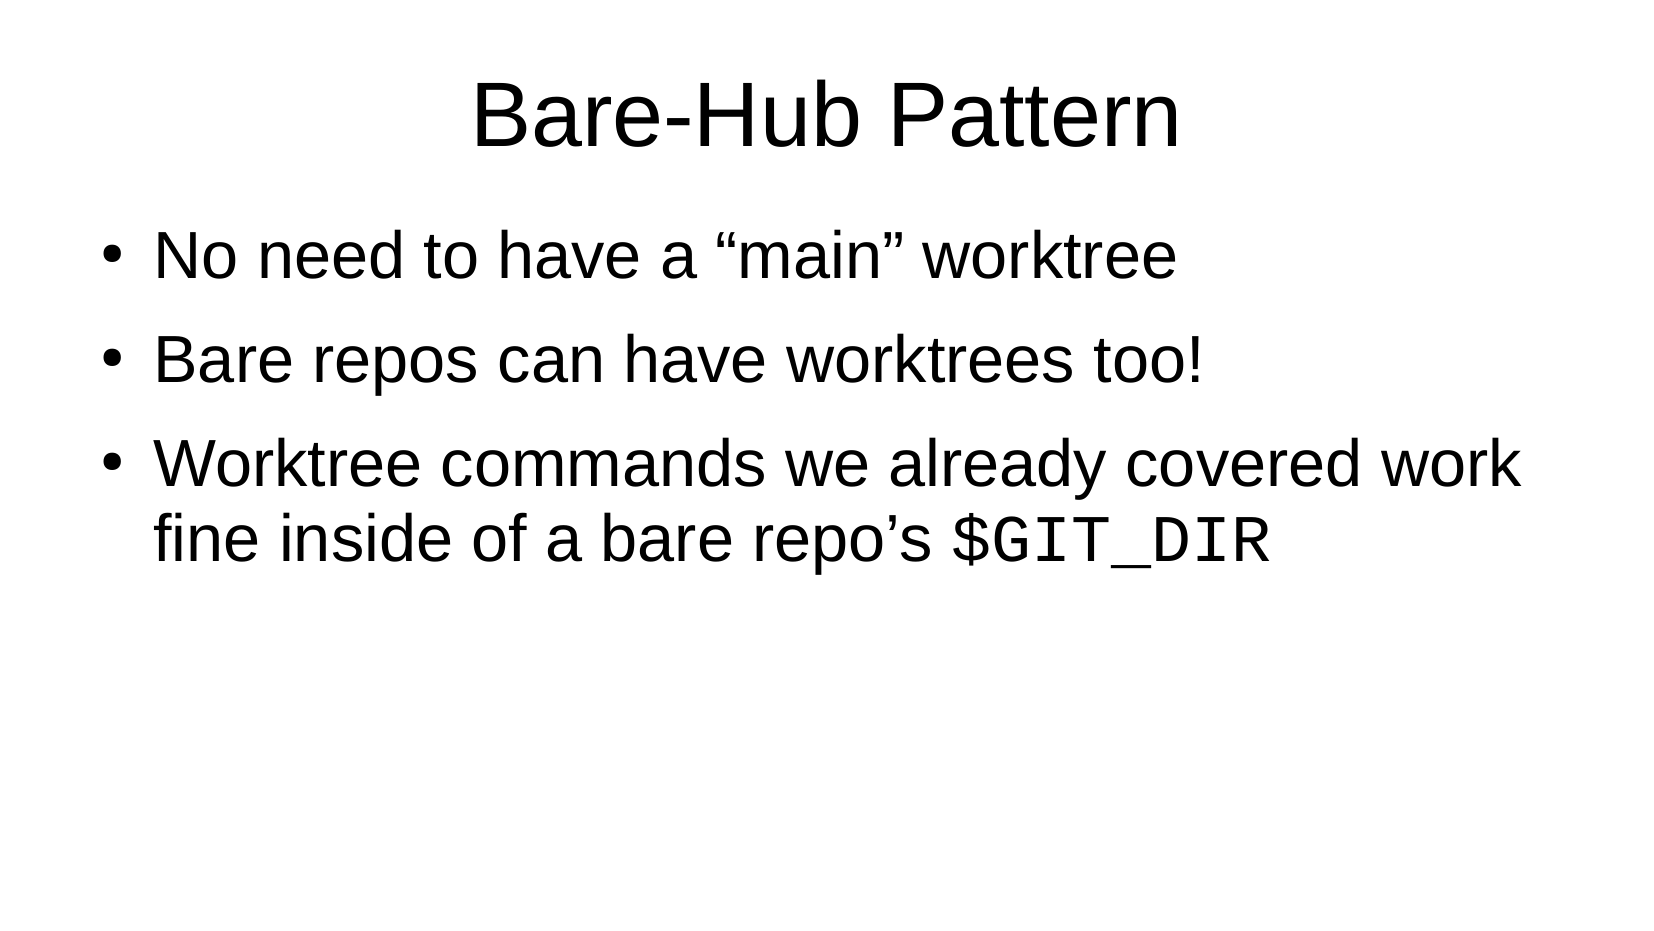

# Bare-Hub Pattern
No need to have a “main” worktree
Bare repos can have worktrees too!
Worktree commands we already covered work fine inside of a bare repo’s $GIT_DIR